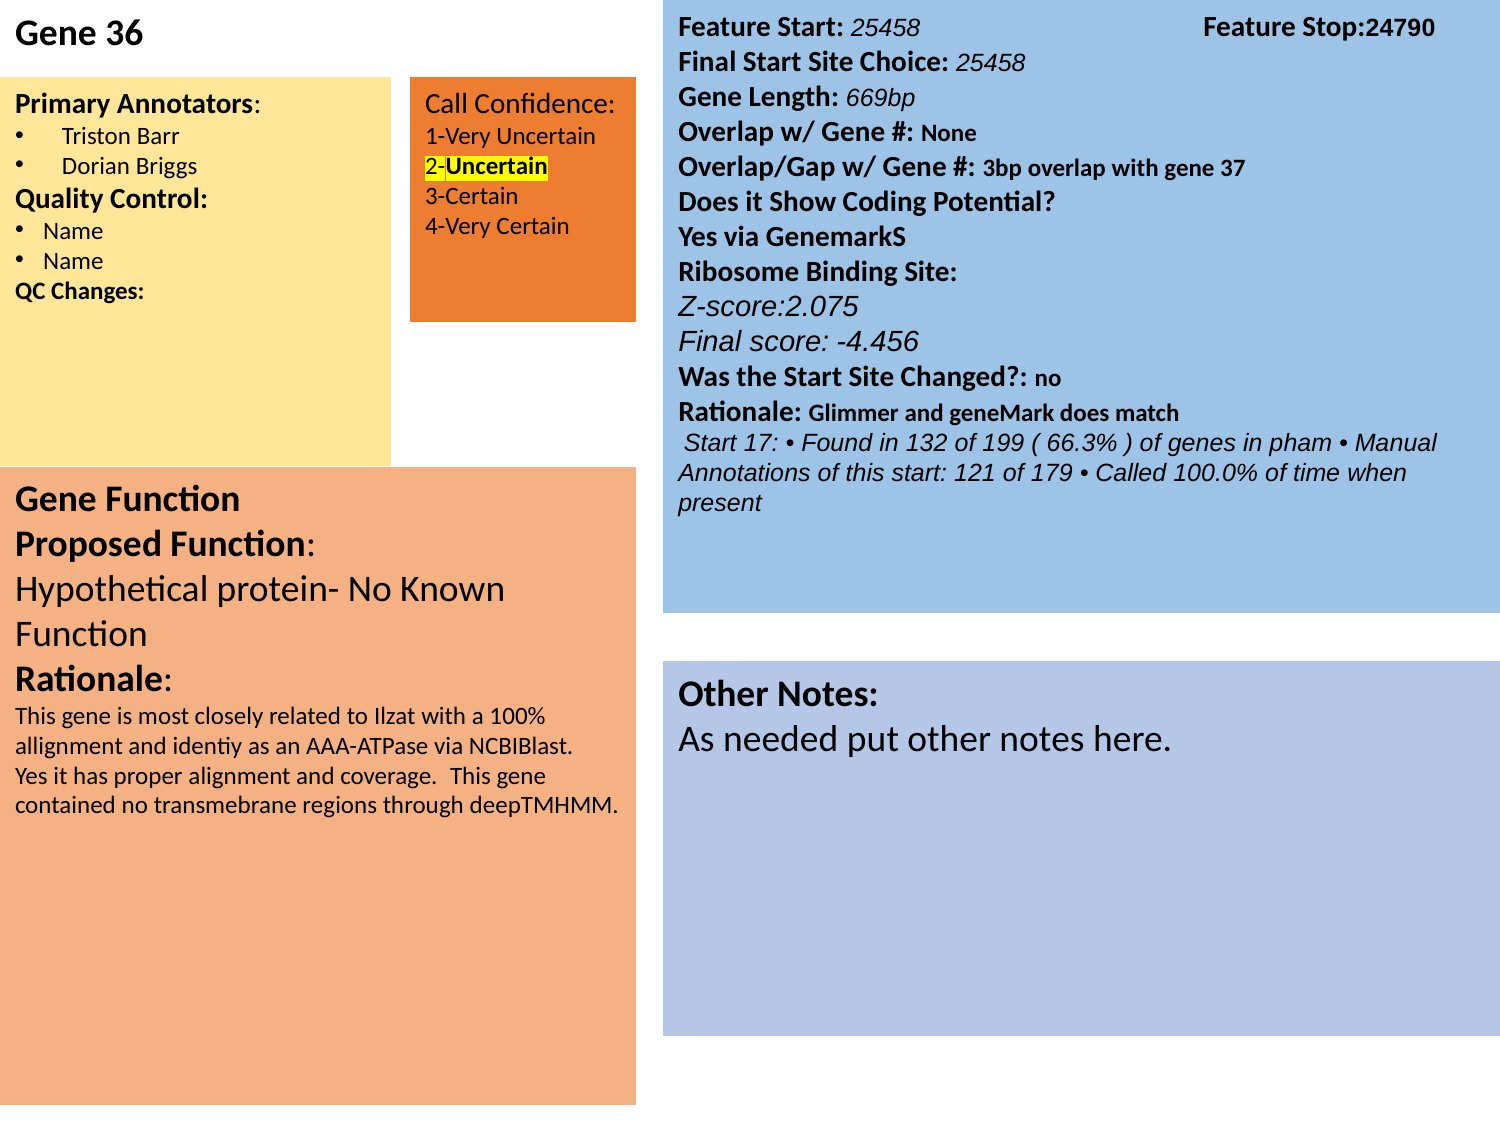

Gene 36
Feature Start: 25458				Feature Stop:24790
Final Start Site Choice: 25458
Gene Length: 669bp
Overlap w/ Gene #: None
Overlap/Gap w/ Gene #: 3bp overlap with gene 37
Does it Show Coding Potential?
Yes via GenemarkS
Ribosome Binding Site:
Z-score:2.075
Final score: -4.456
Was the Start Site Changed?: no
Rationale: Glimmer and geneMark does match
 Start 17: • Found in 132 of 199 ( 66.3% ) of genes in pham • Manual Annotations of this start: 121 of 179 • Called 100.0% of time when present
Primary Annotators:
Triston Barr
Dorian Briggs
Quality Control:
Name
Name
QC Changes:
Call Confidence:
1-Very Uncertain
2-Uncertain
3-Certain
4-Very Certain
Gene Function
Proposed Function:
Hypothetical protein- No Known Function
Rationale:
This gene is most closely related to Ilzat with a 100% allignment and identiy as an AAA-ATPase via NCBIBlast.
Yes it has proper alignment and coverage.  This gene contained no transmebrane regions through deepTMHMM.
Other Notes:
As needed put other notes here.